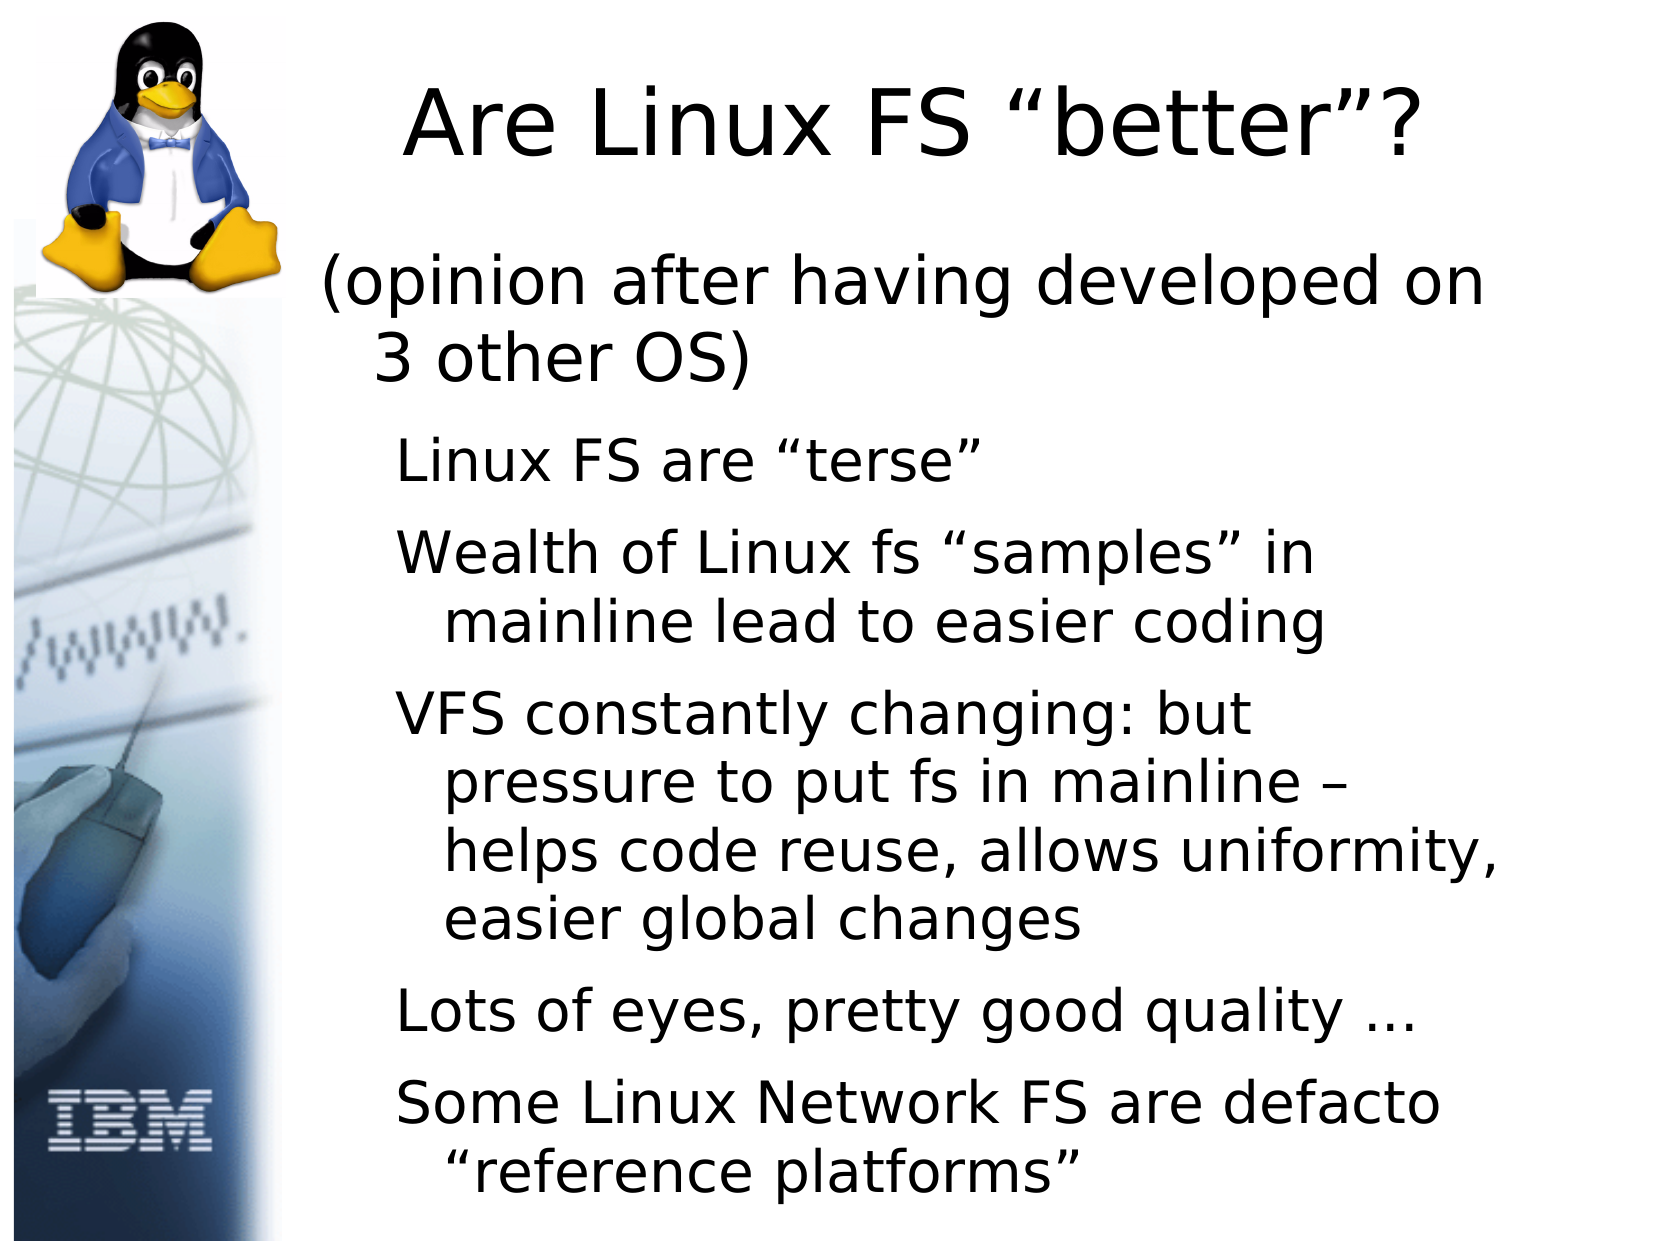

# Are Linux FS “better”?
(opinion after having developed on 3 other OS)
Linux FS are “terse”
Wealth of Linux fs “samples” in mainline lead to easier coding
VFS constantly changing: but pressure to put fs in mainline – helps code reuse, allows uniformity, easier global changes
Lots of eyes, pretty good quality ...
Some Linux Network FS are defacto “reference platforms”